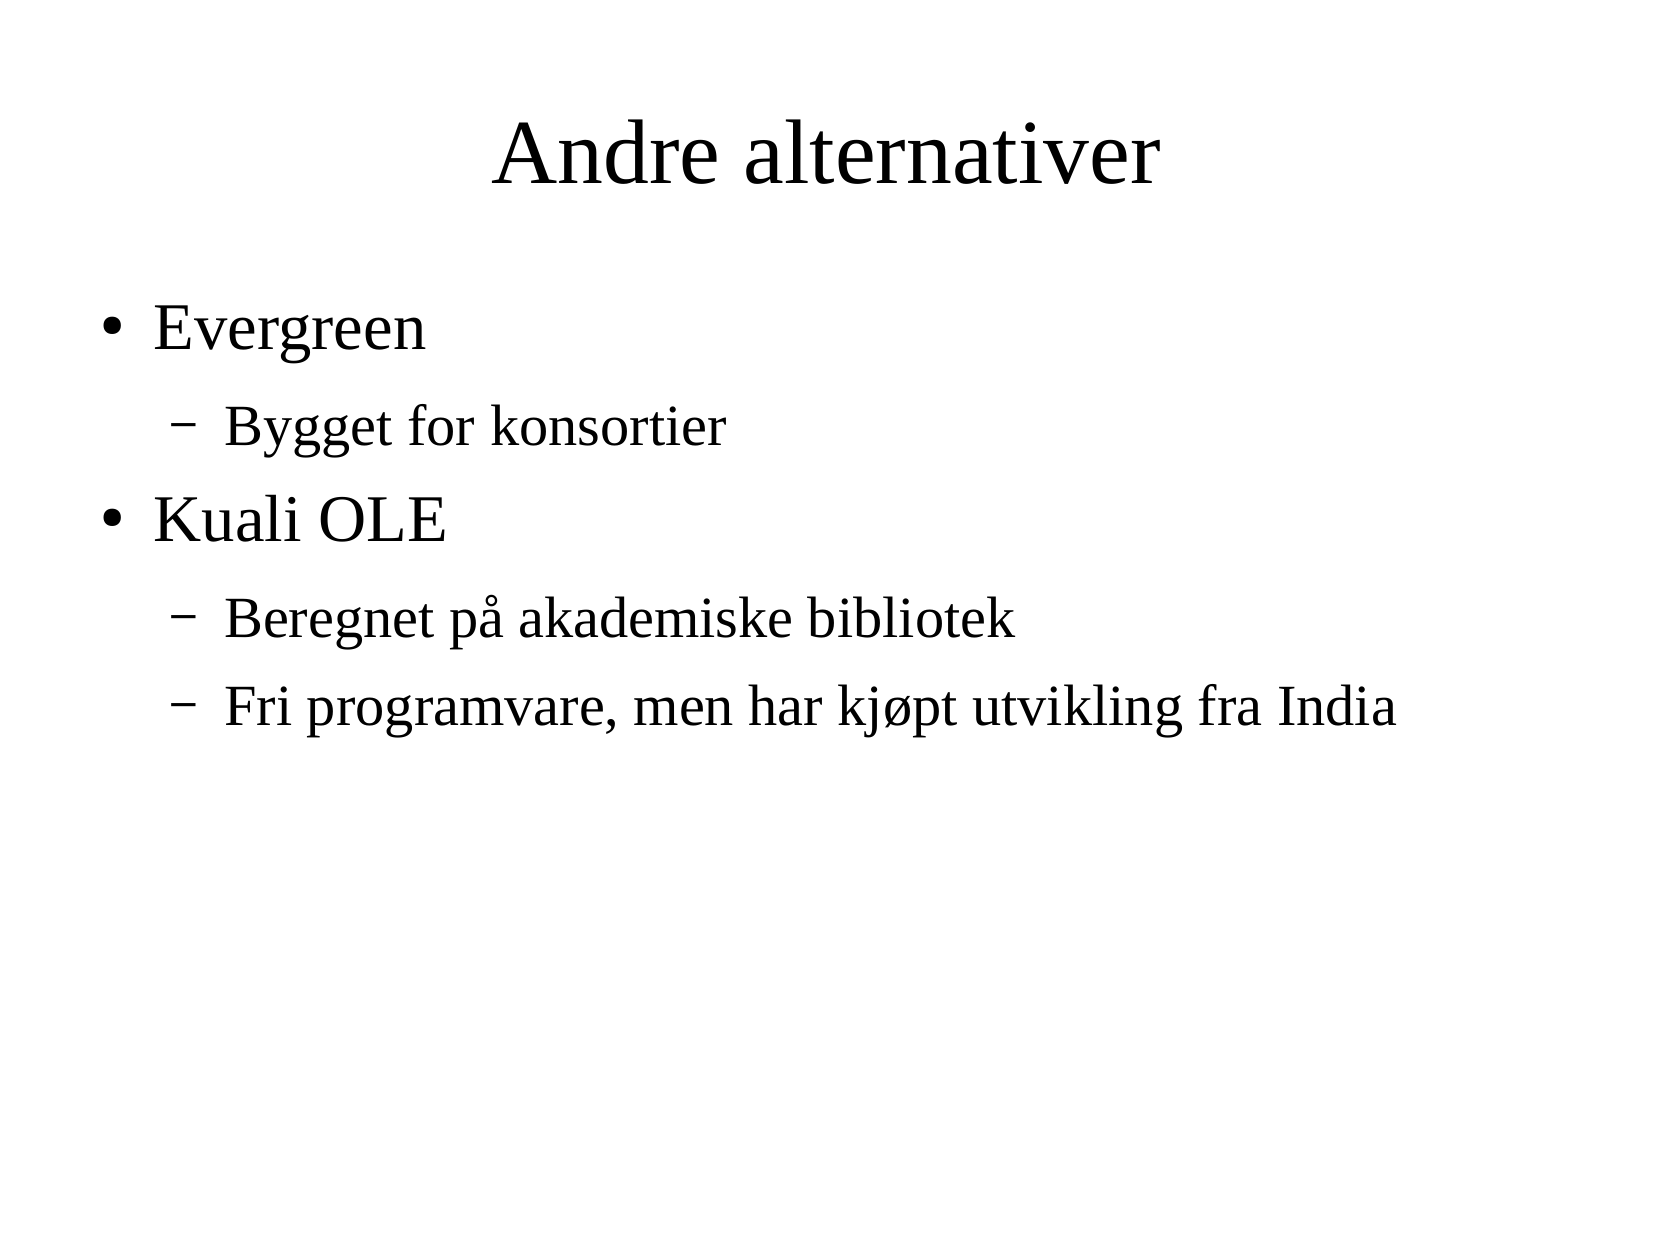

# Andre alternativer
Evergreen
Bygget for konsortier
Kuali OLE
Beregnet på akademiske bibliotek
Fri programvare, men har kjøpt utvikling fra India